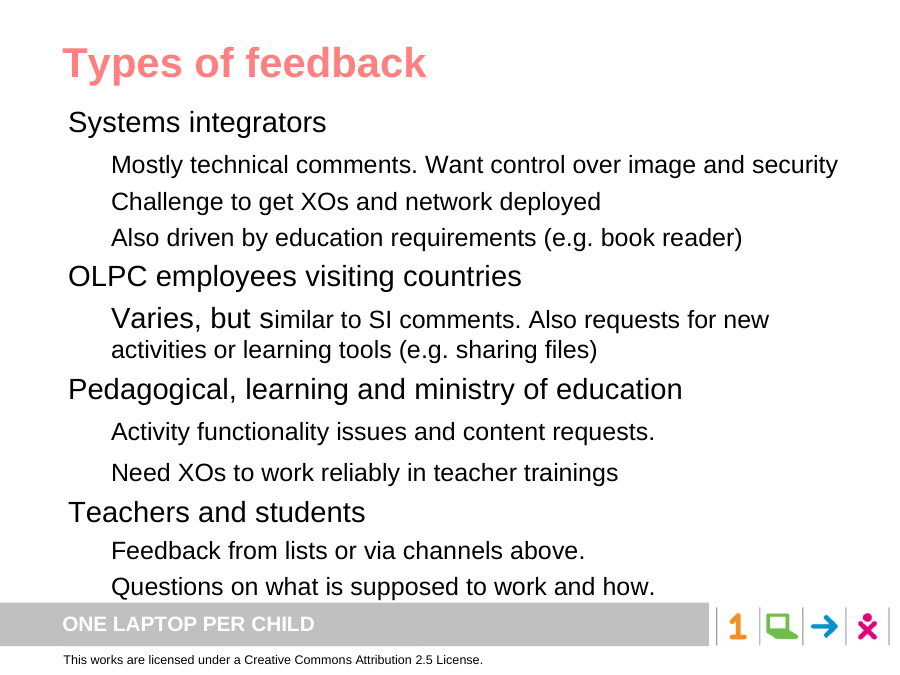

Types of feedback
Systems integrators
	Mostly technical comments. Want control over image and security
	Challenge to get XOs and network deployed
	Also driven by education requirements (e.g. book reader)‏
OLPC employees visiting countries
	Varies, but similar to SI comments. Also requests for new activities or learning tools (e.g. sharing files)‏
Pedagogical, learning and ministry of education
	Activity functionality issues and content requests.
	Need XOs to work reliably in teacher trainings
Teachers and students
	Feedback from lists or via channels above.
	Questions on what is supposed to work and how.